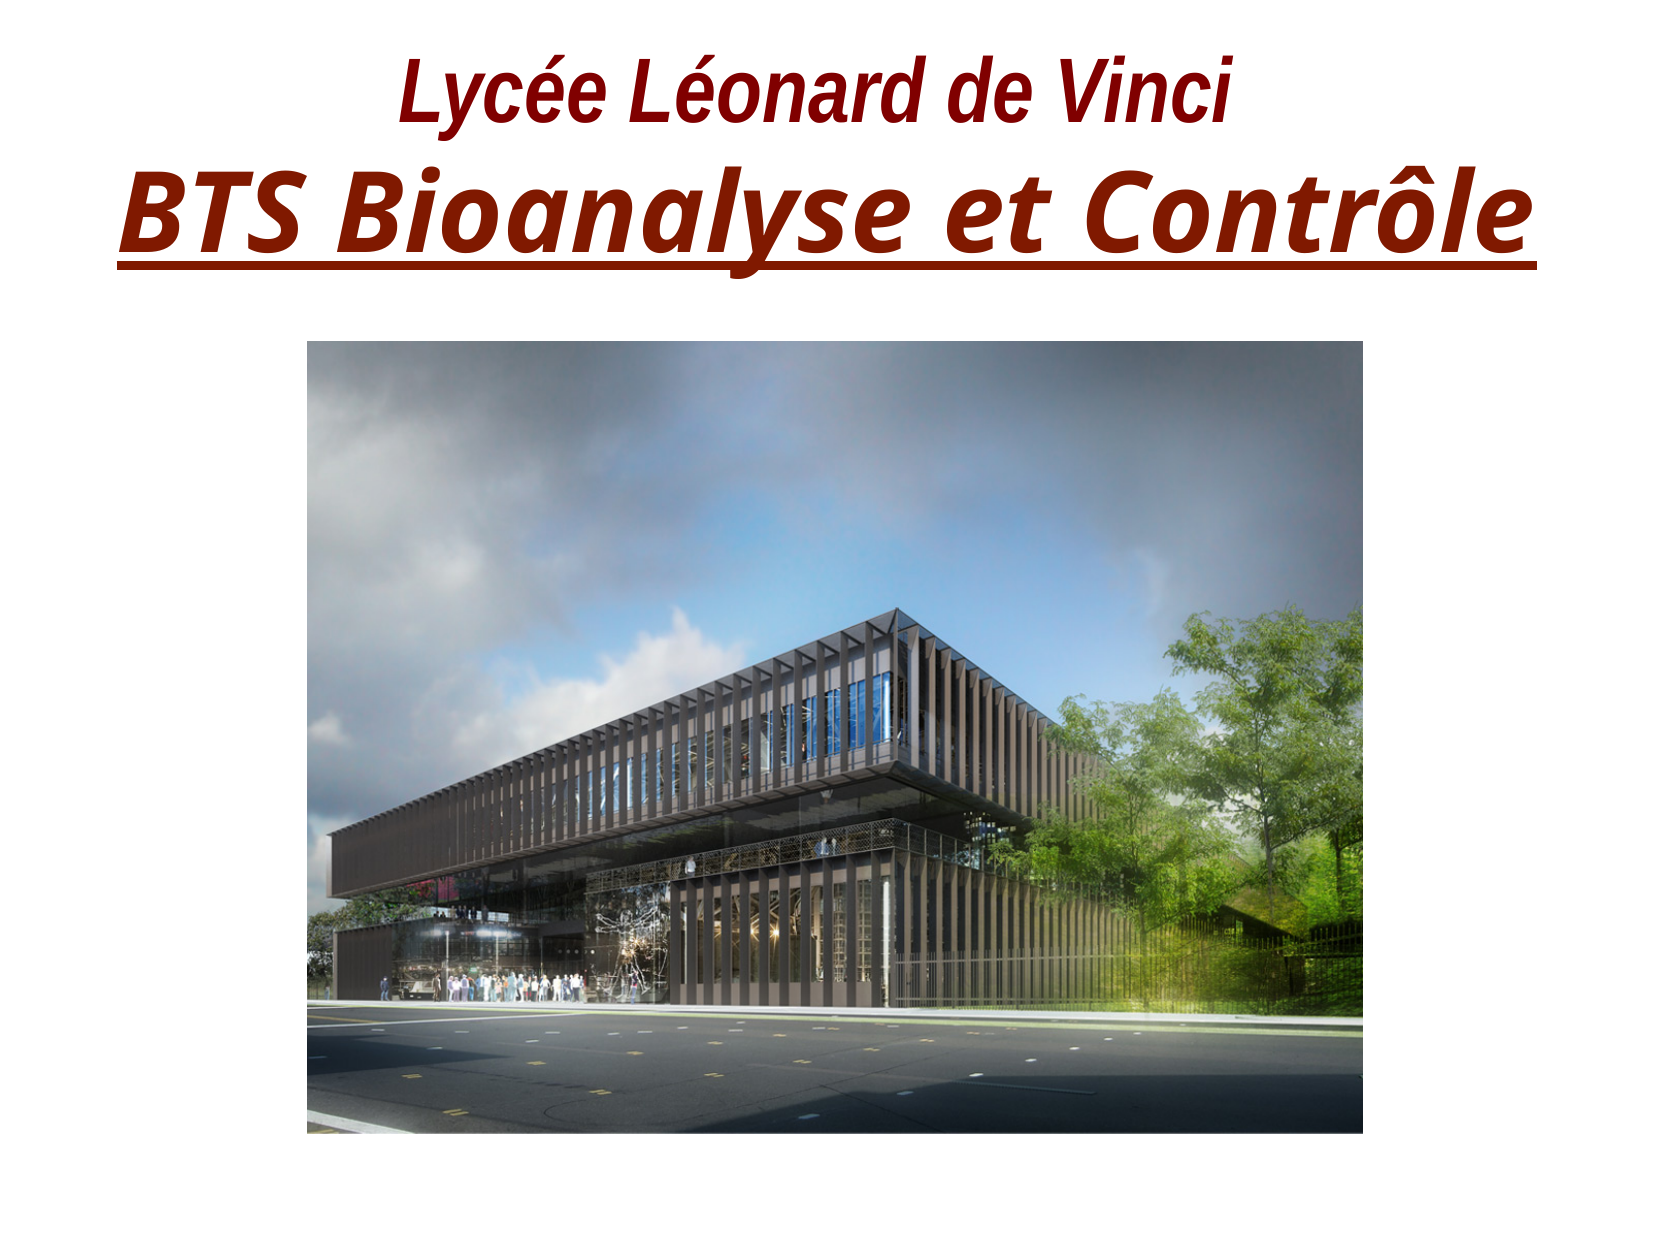

# Lycée Léonard de Vinci BTS Bioanalyse et Contrôle